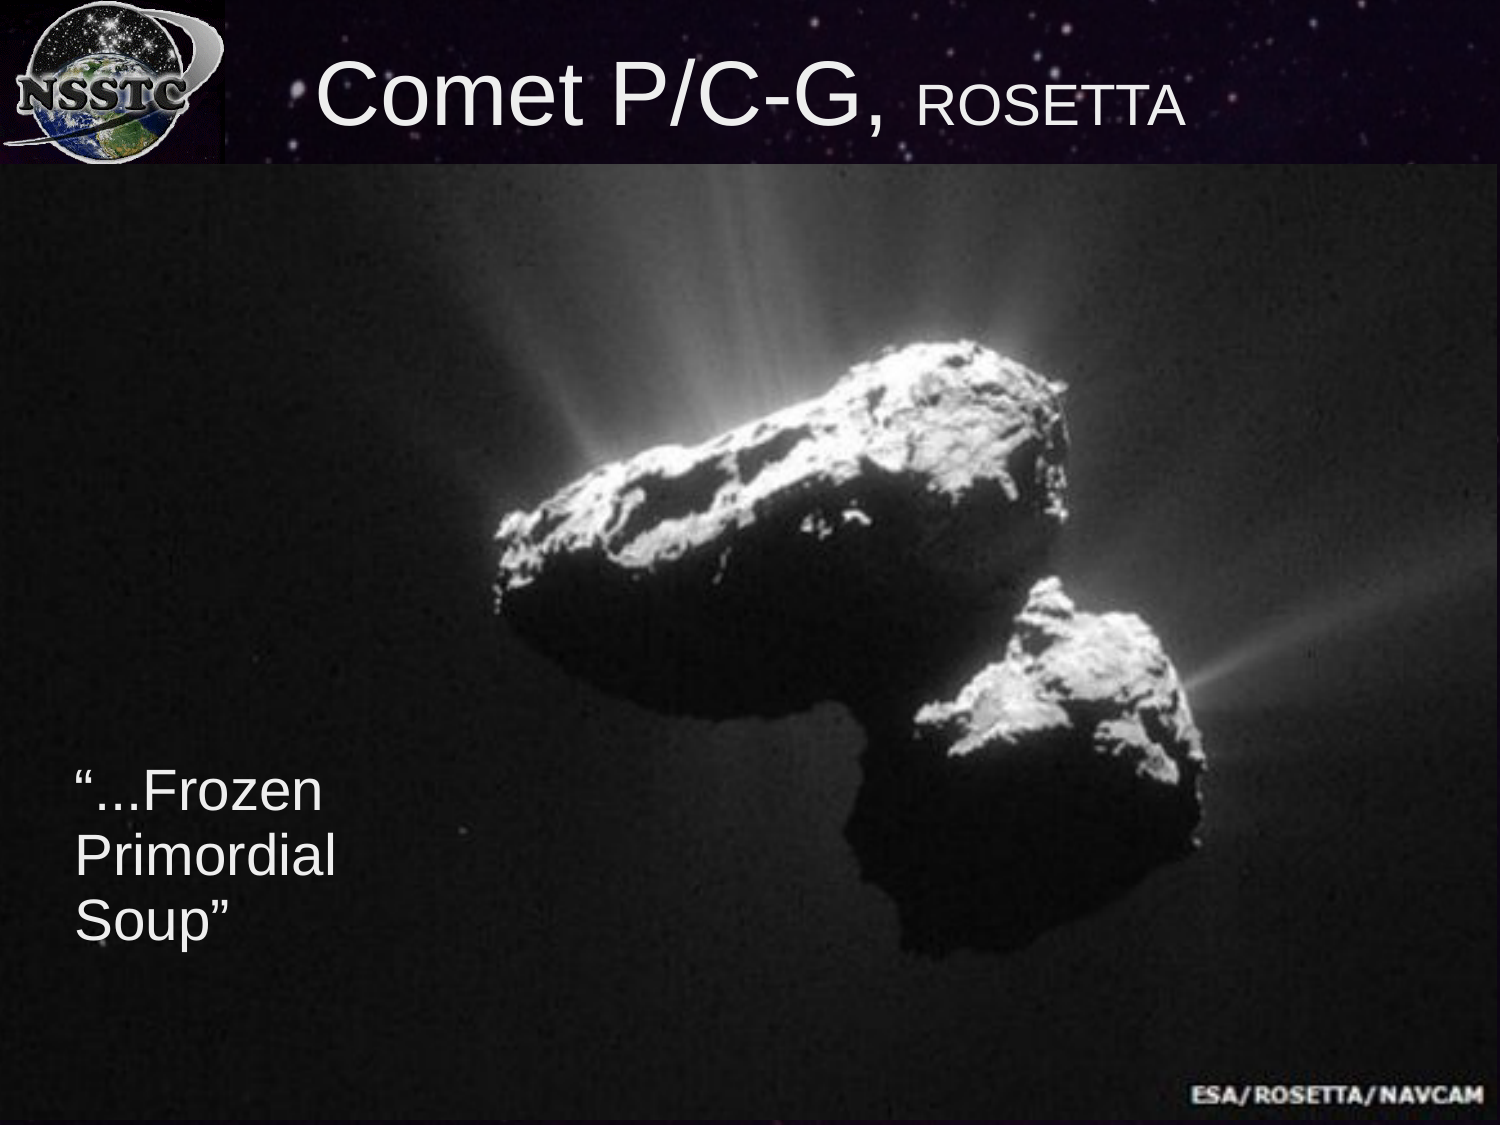

# Comet P/C-G, ROSETTA
“...Frozen Primordial Soup”